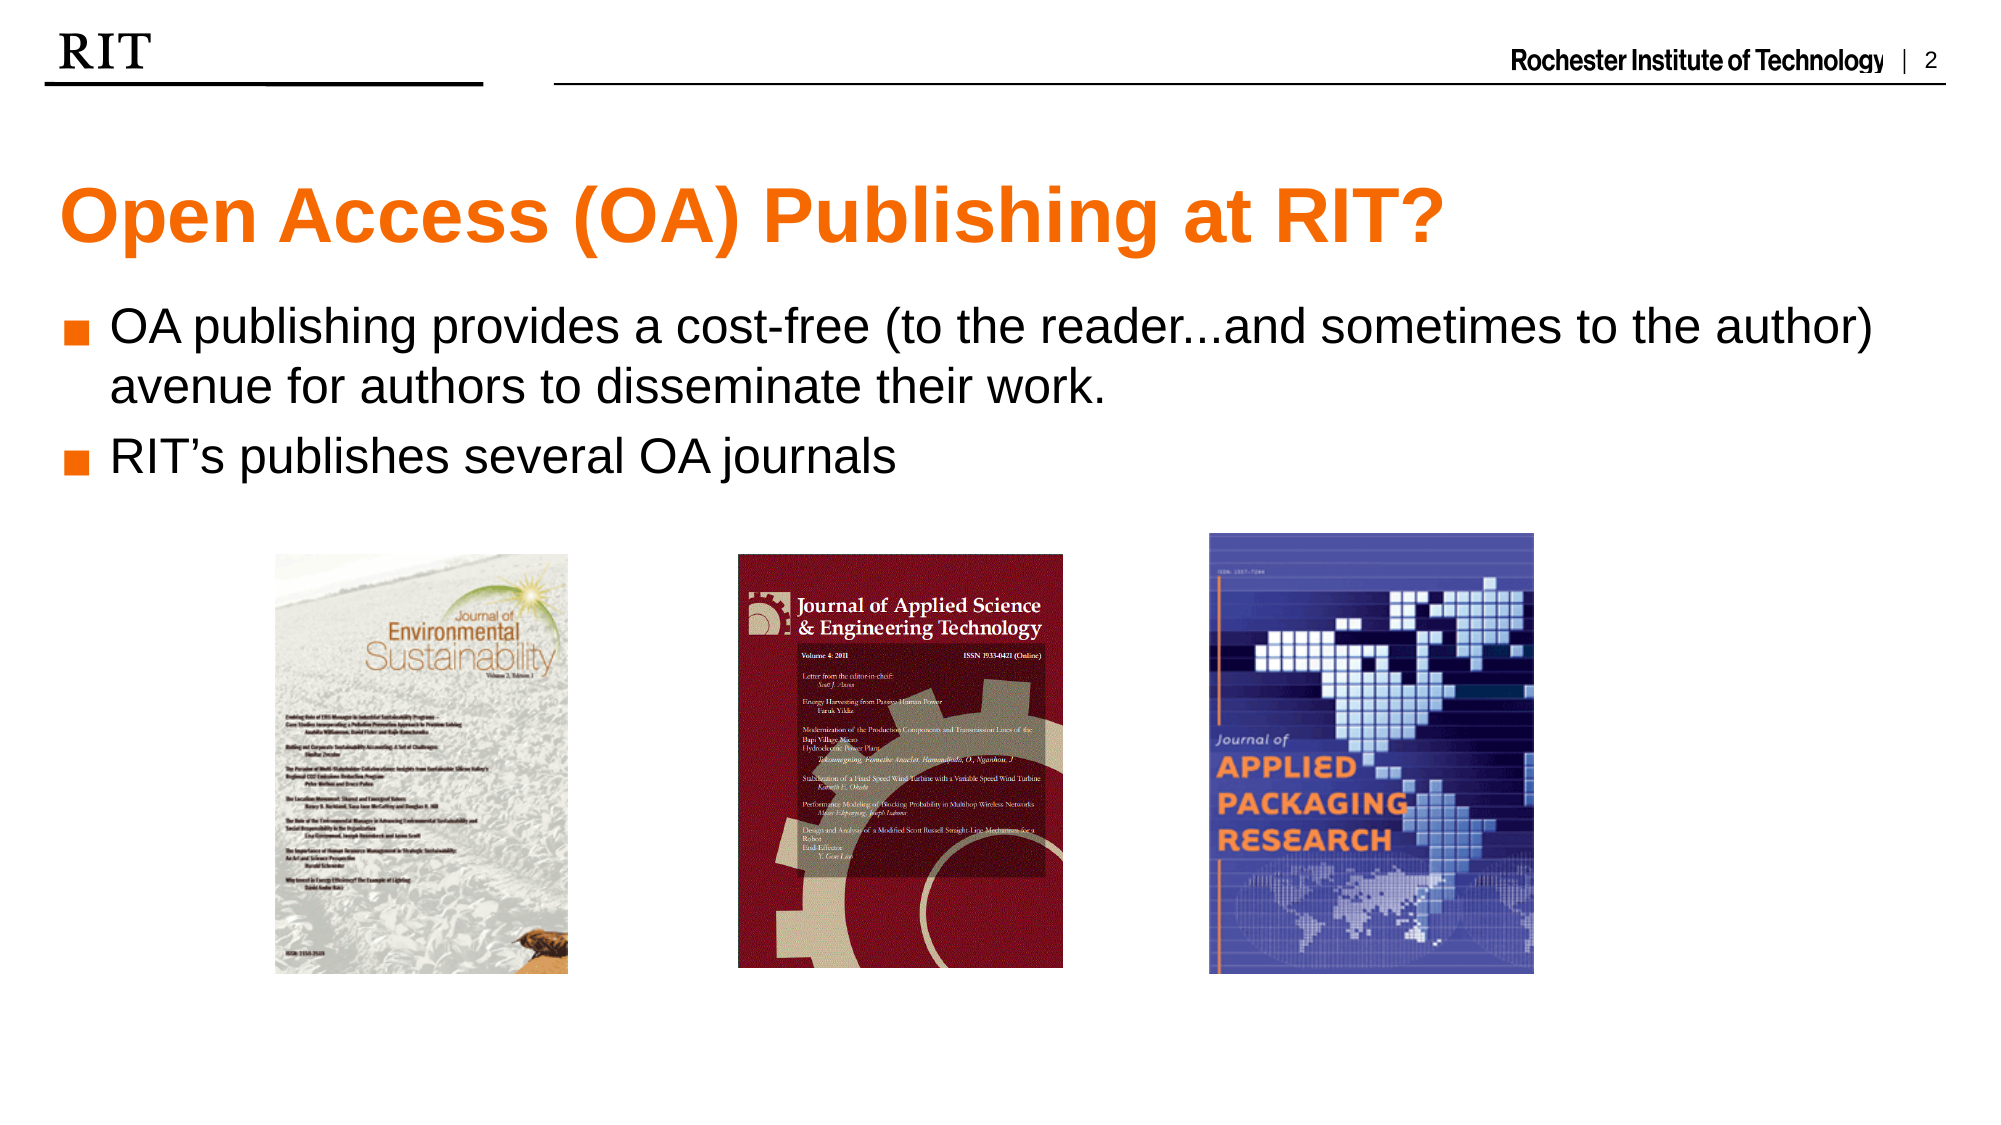

# Open Access (OA) Publishing at RIT?
OA publishing provides a cost-free (to the reader...and sometimes to the author) avenue for authors to disseminate their work.
RIT’s publishes several OA journals